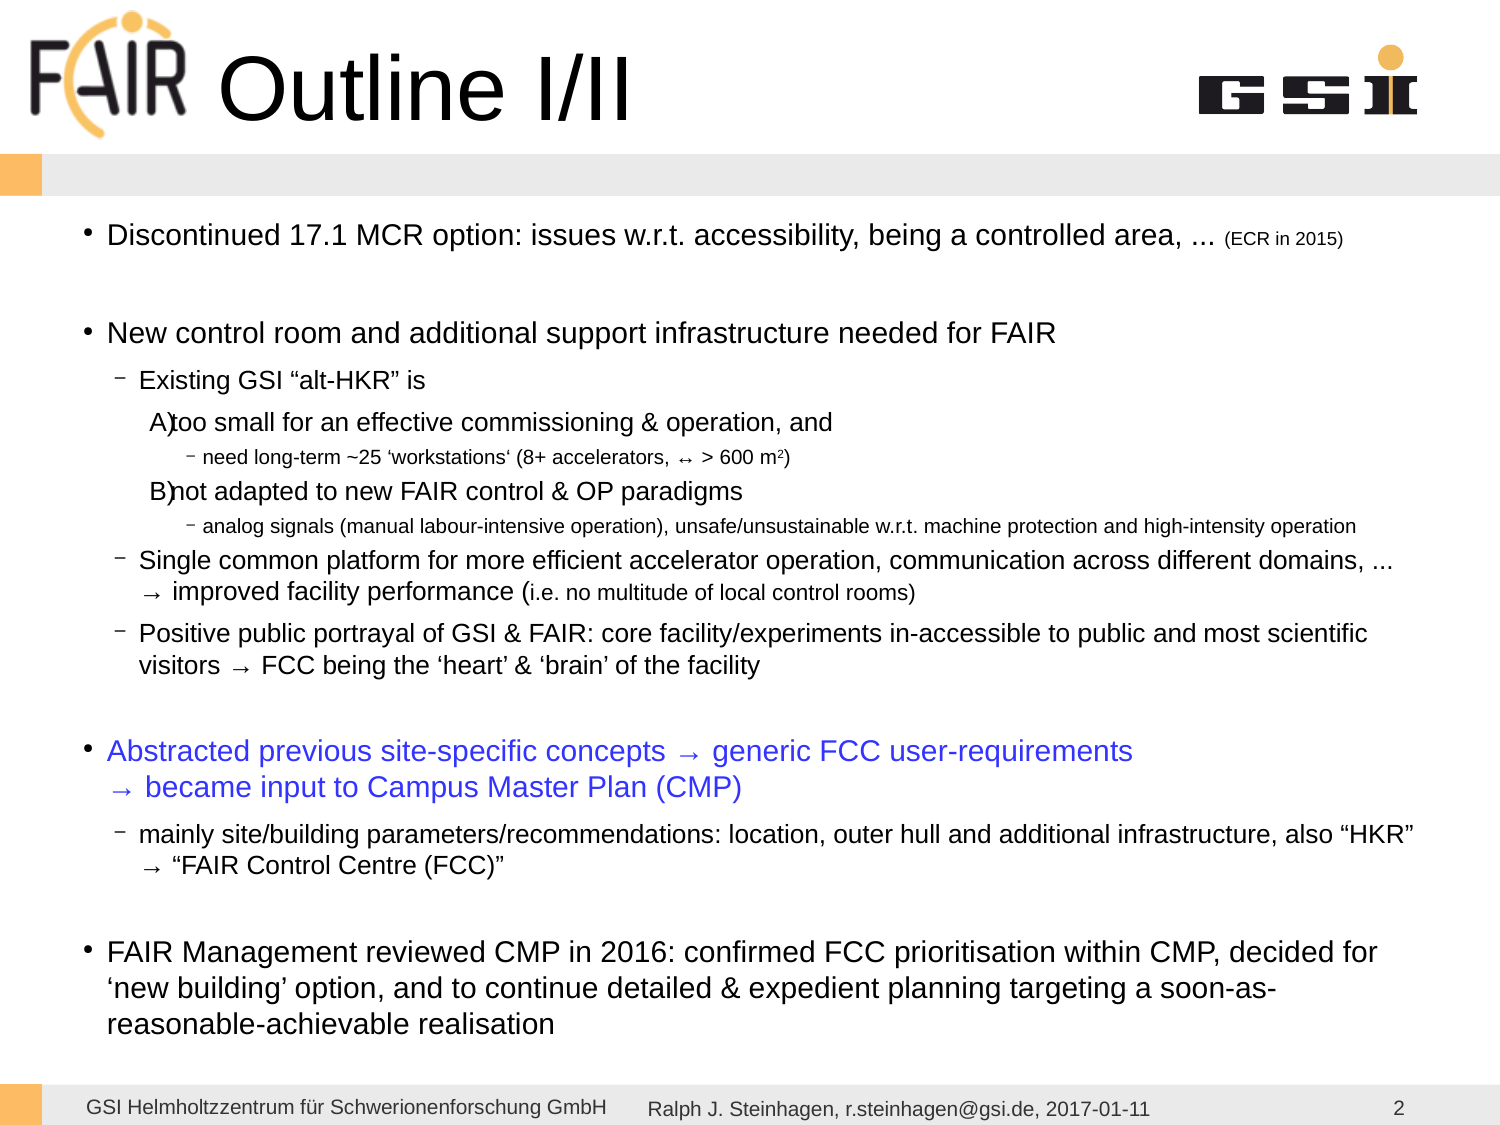

# Outline I/II
Discontinued 17.1 MCR option: issues w.r.t. accessibility, being a controlled area, ... (ECR in 2015)
New control room and additional support infrastructure needed for FAIR
Existing GSI “alt-HKR” is
too small for an effective commissioning & operation, and
need long-term ~25 ‘workstations‘ (8+ accelerators, ↔ > 600 m2)
not adapted to new FAIR control & OP paradigms
analog signals (manual labour-intensive operation), unsafe/unsustainable w.r.t. machine protection and high‑intensity operation
Single common platform for more efficient accelerator operation, communication across different domains, ... → improved facility performance (i.e. no multitude of local control rooms)
Positive public portrayal of GSI & FAIR: core facility/experiments in-accessible to public and most scientific visitors → FCC being the ‘heart’ & ‘brain’ of the facility
Abstracted previous site-specific concepts → generic FCC user-requirements → became input to Campus Master Plan (CMP)
mainly site/building parameters/recommendations: location, outer hull and additional infrastructure, also “HKR” → “FAIR Control Centre (FCC)”
FAIR Management reviewed CMP in 2016: confirmed FCC prioritisation within CMP, decided for ‘new building’ option, and to continue detailed & expedient planning targeting a soon-as-reasonable-achievable realisation